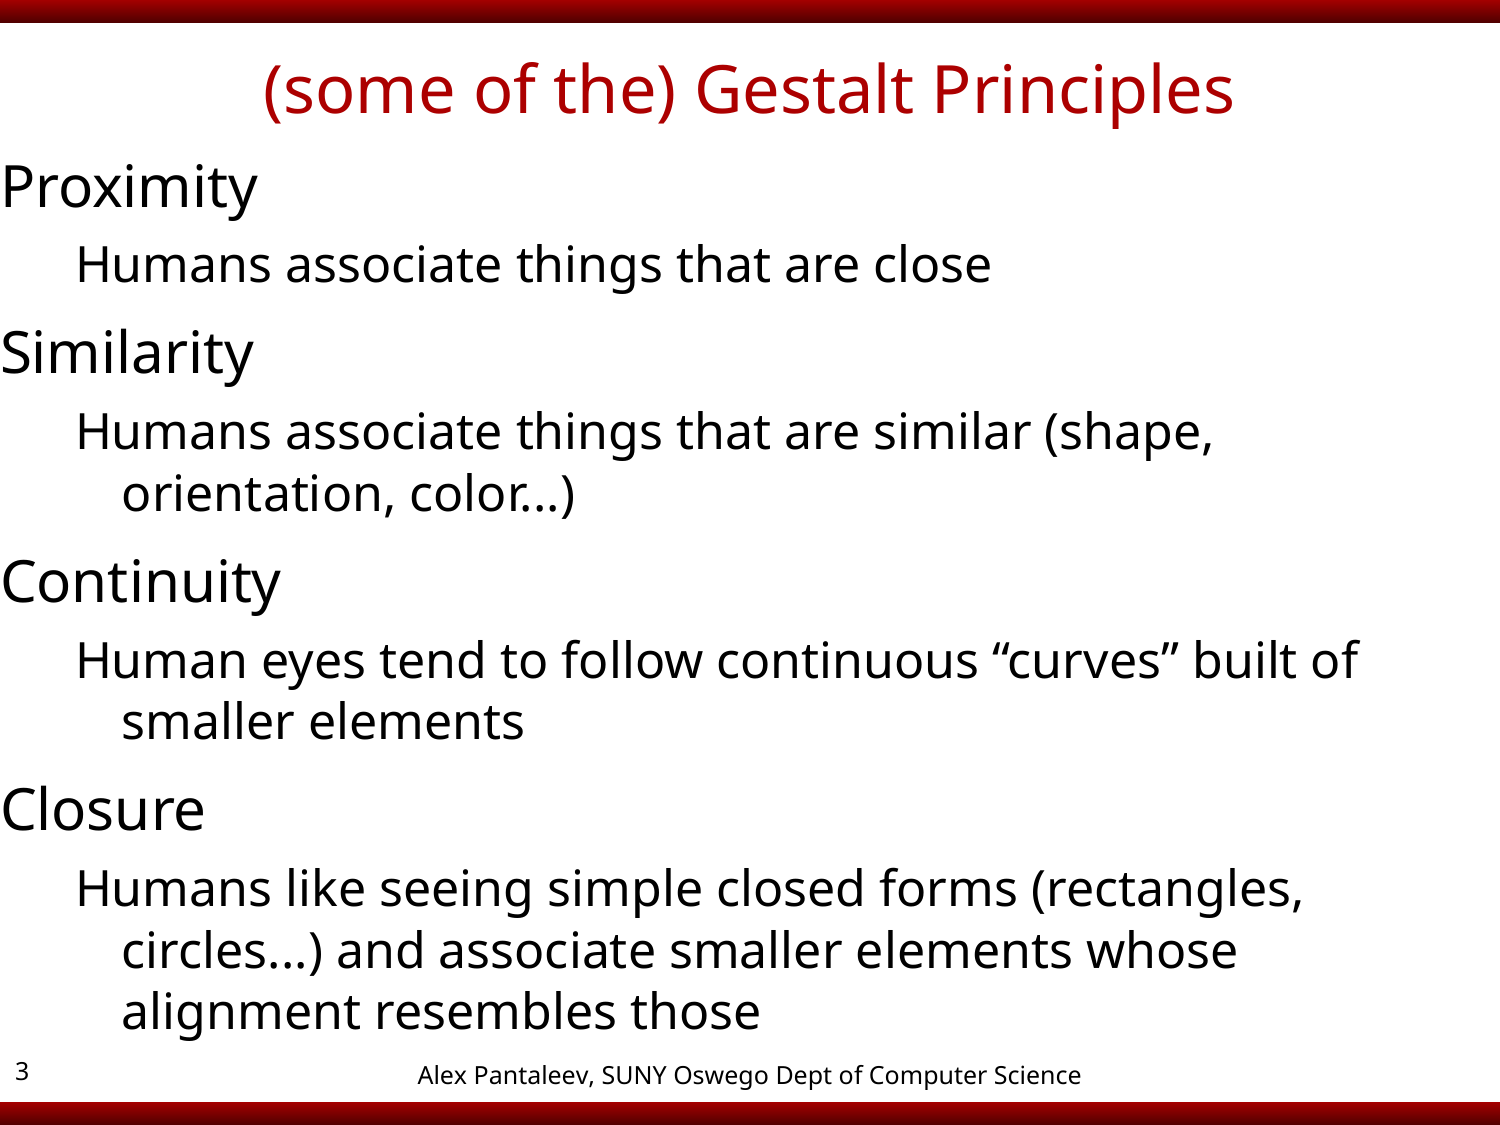

# (some of the) Gestalt Principles
Proximity
Humans associate things that are close
Similarity
Humans associate things that are similar (shape, orientation, color...)
Continuity
Human eyes tend to follow continuous “curves” built of smaller elements
Closure
Humans like seeing simple closed forms (rectangles, circles...) and associate smaller elements whose alignment resembles those
3